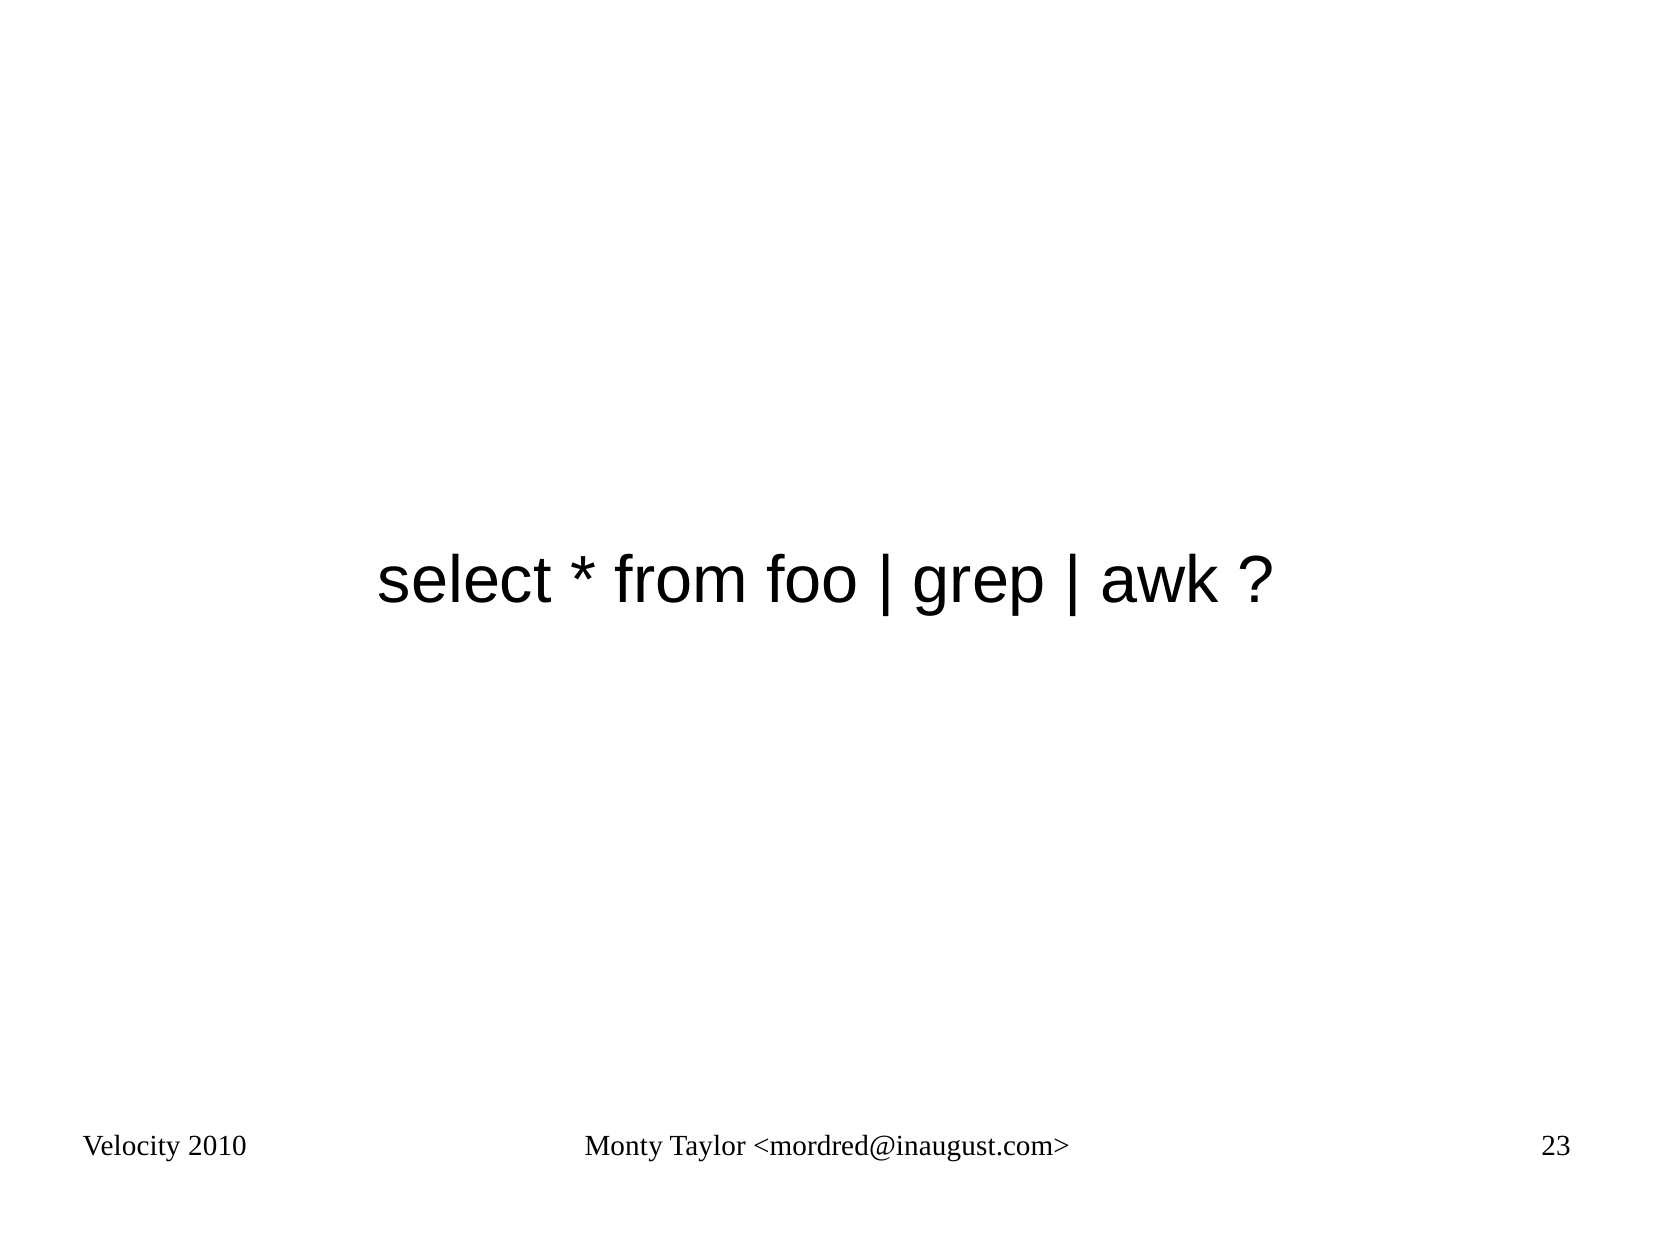

# select * from foo | grep | awk ?
Velocity 2010
Monty Taylor <mordred@inaugust.com>
23